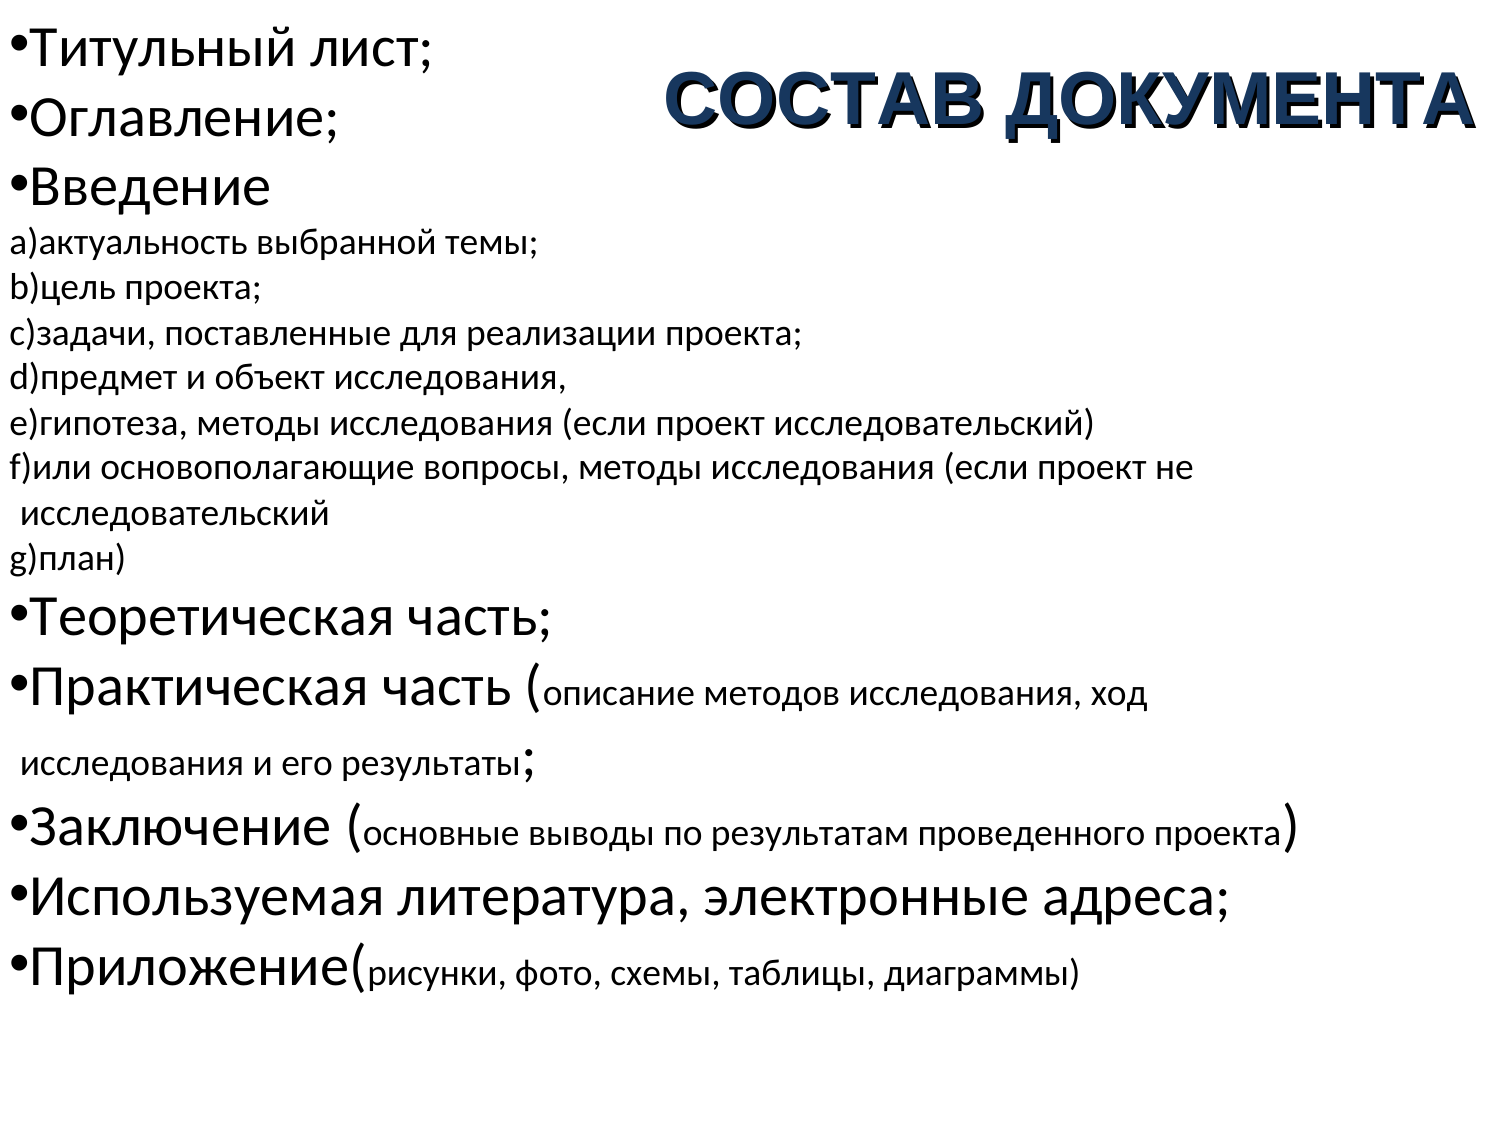

Титульный лист;
Оглавление;
Введение
актуальность выбранной темы;
цель проекта;
задачи, поставленные для реализации проекта;
предмет и объект исследования,
гипотеза, методы исследования (если проект исследовательский)
или основополагающие вопросы, методы исследования (если проект не исследовательский
план)
Теоретическая часть;
Практическая часть (описание методов исследования, ход исследования и его результаты;
Заключение (основные выводы по результатам проведенного проекта)
Используемая литература, электронные адреса;
Приложение(рисунки, фото, схемы, таблицы, диаграммы)
СОСТАВ ДОКУМЕНТА